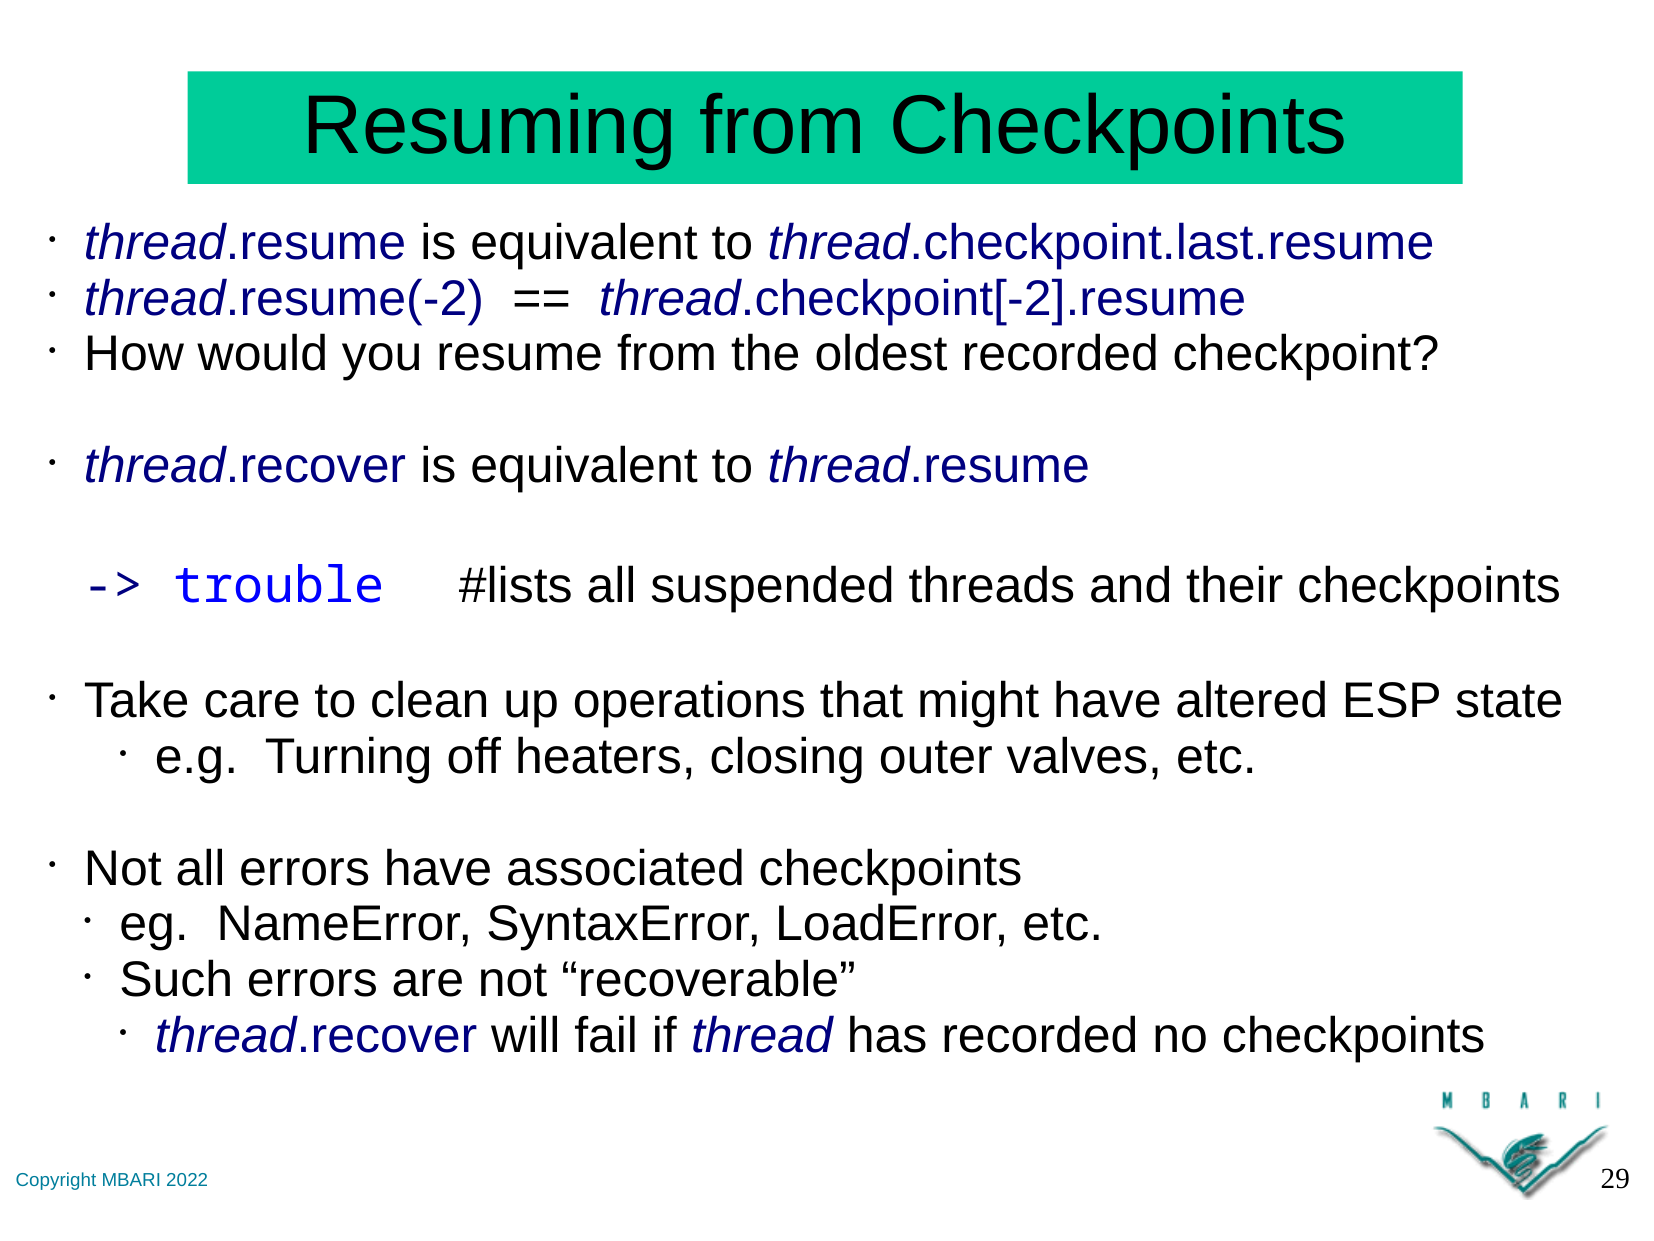

Resuming from Checkpoints
thread.resume is equivalent to thread.checkpoint.last.resume
thread.resume(-2) == thread.checkpoint[-2].resume
How would you resume from the oldest recorded checkpoint?
thread.recover is equivalent to thread.resume
-> trouble 	#lists all suspended threads and their checkpoints
Take care to clean up operations that might have altered ESP state
e.g. Turning off heaters, closing outer valves, etc.
Not all errors have associated checkpoints
eg. NameError, SyntaxError, LoadError, etc.
Such errors are not “recoverable”
thread.recover will fail if thread has recorded no checkpoints